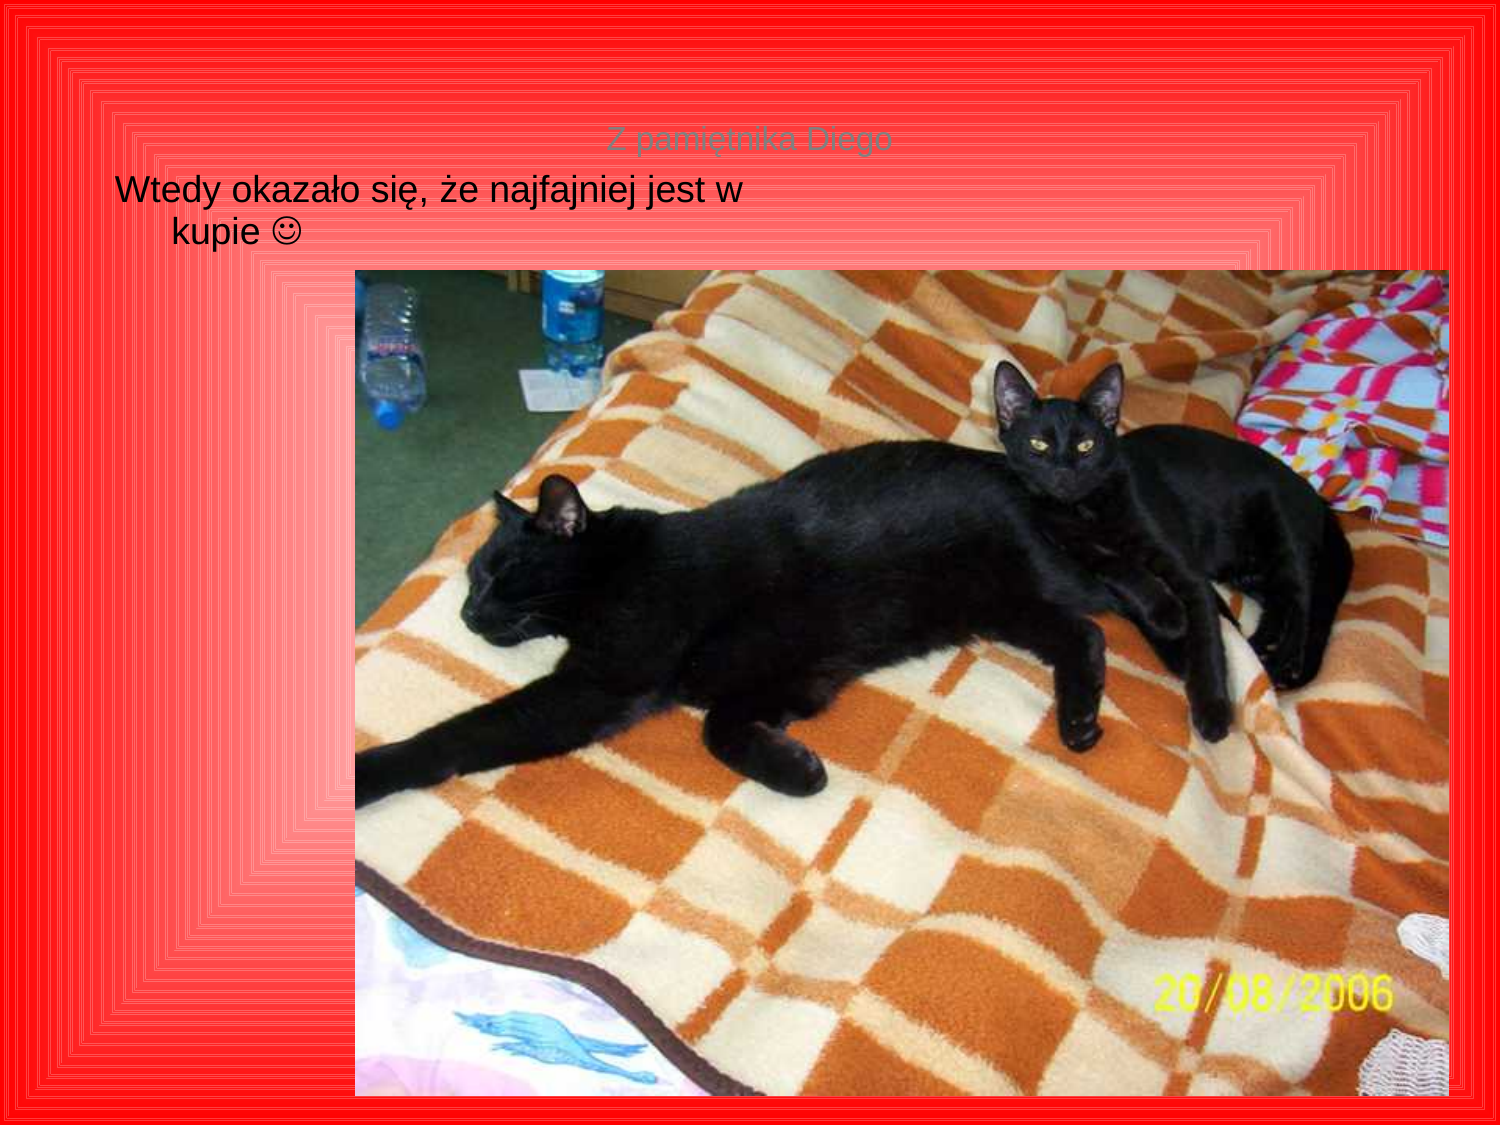

# Z pamiętnika Diego
Wtedy okazało się, że najfajniej jest w kupie 